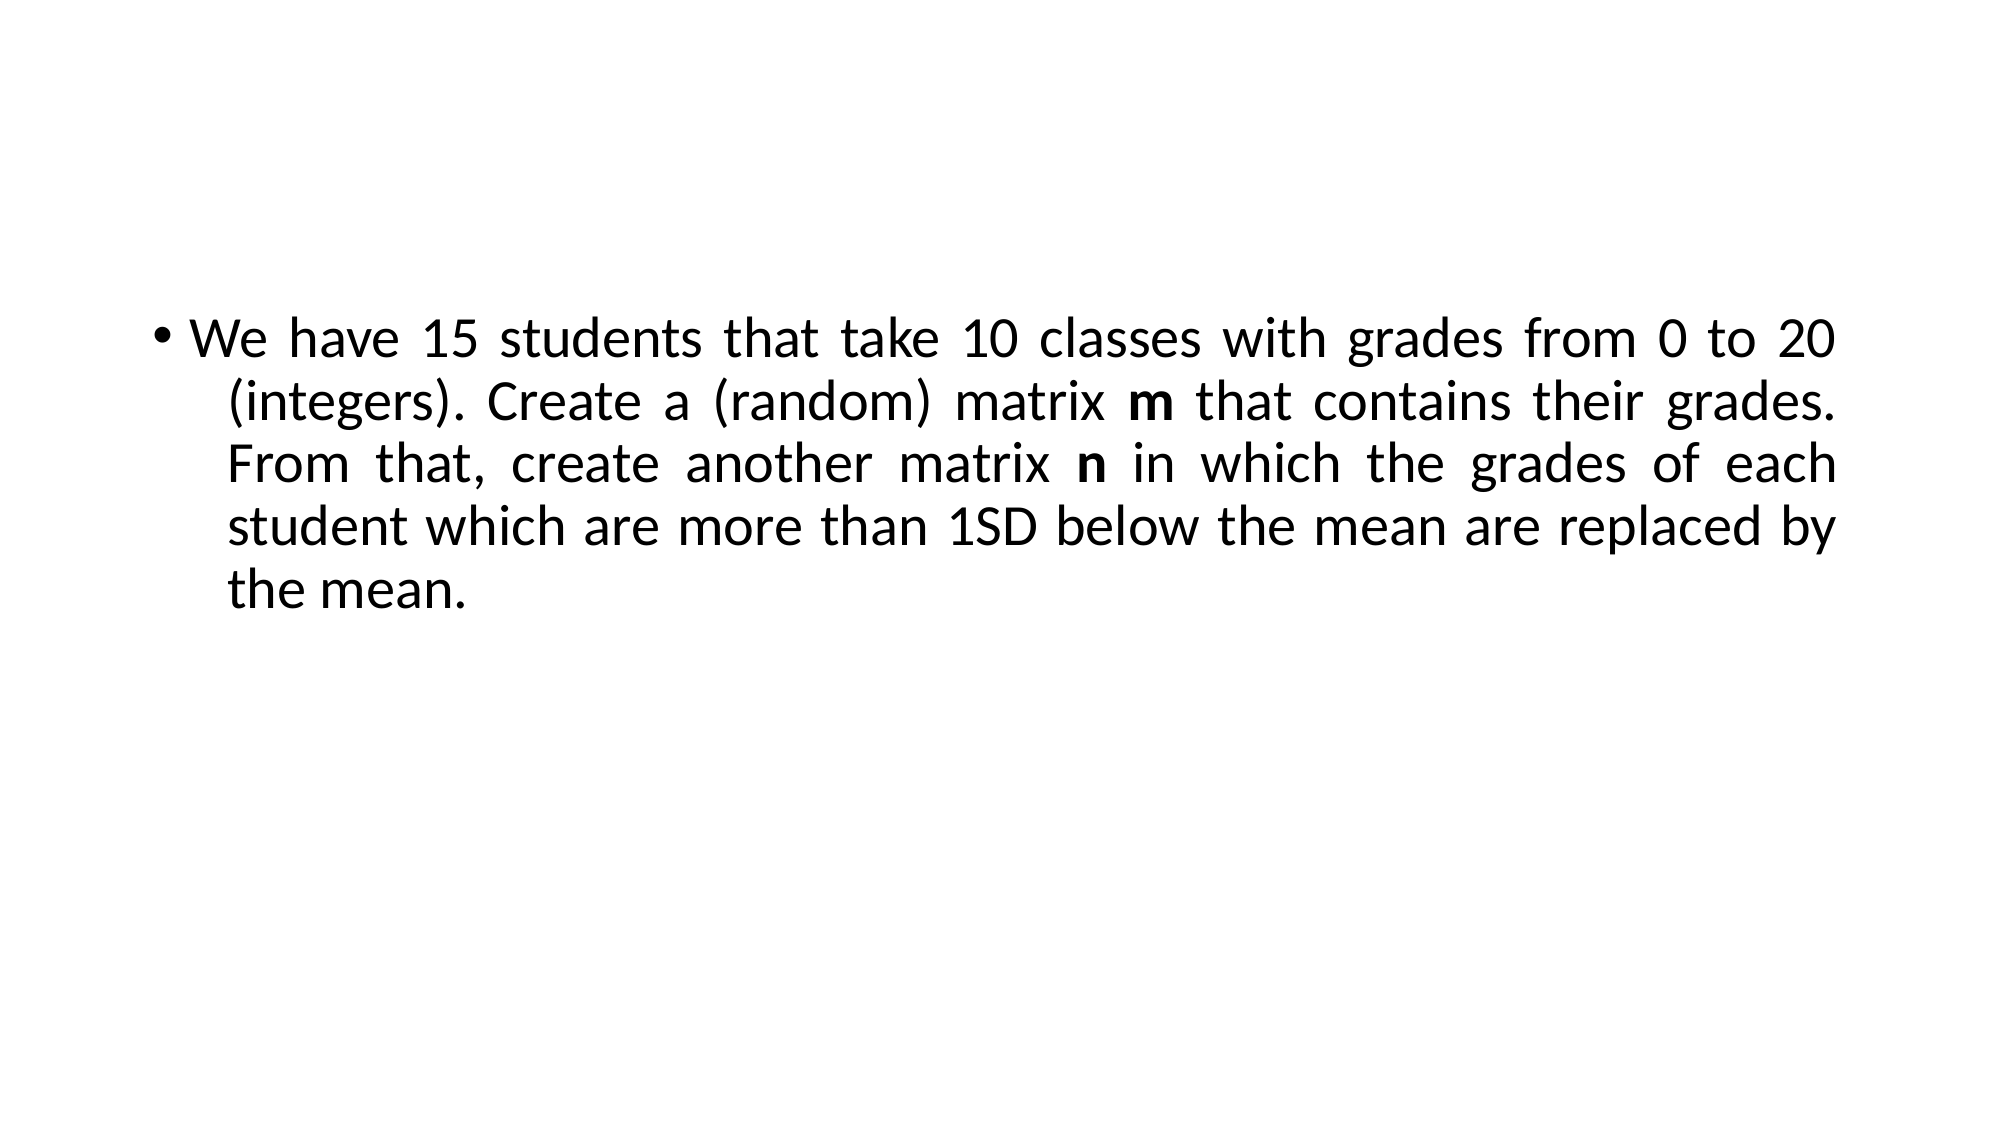

#
We have 15 students that take 10 classes with grades from 0 to 20 (integers). Create a (random) matrix m that contains their grades. From that, create another matrix n in which the grades of each student which are more than 1SD below the mean are replaced by the mean.